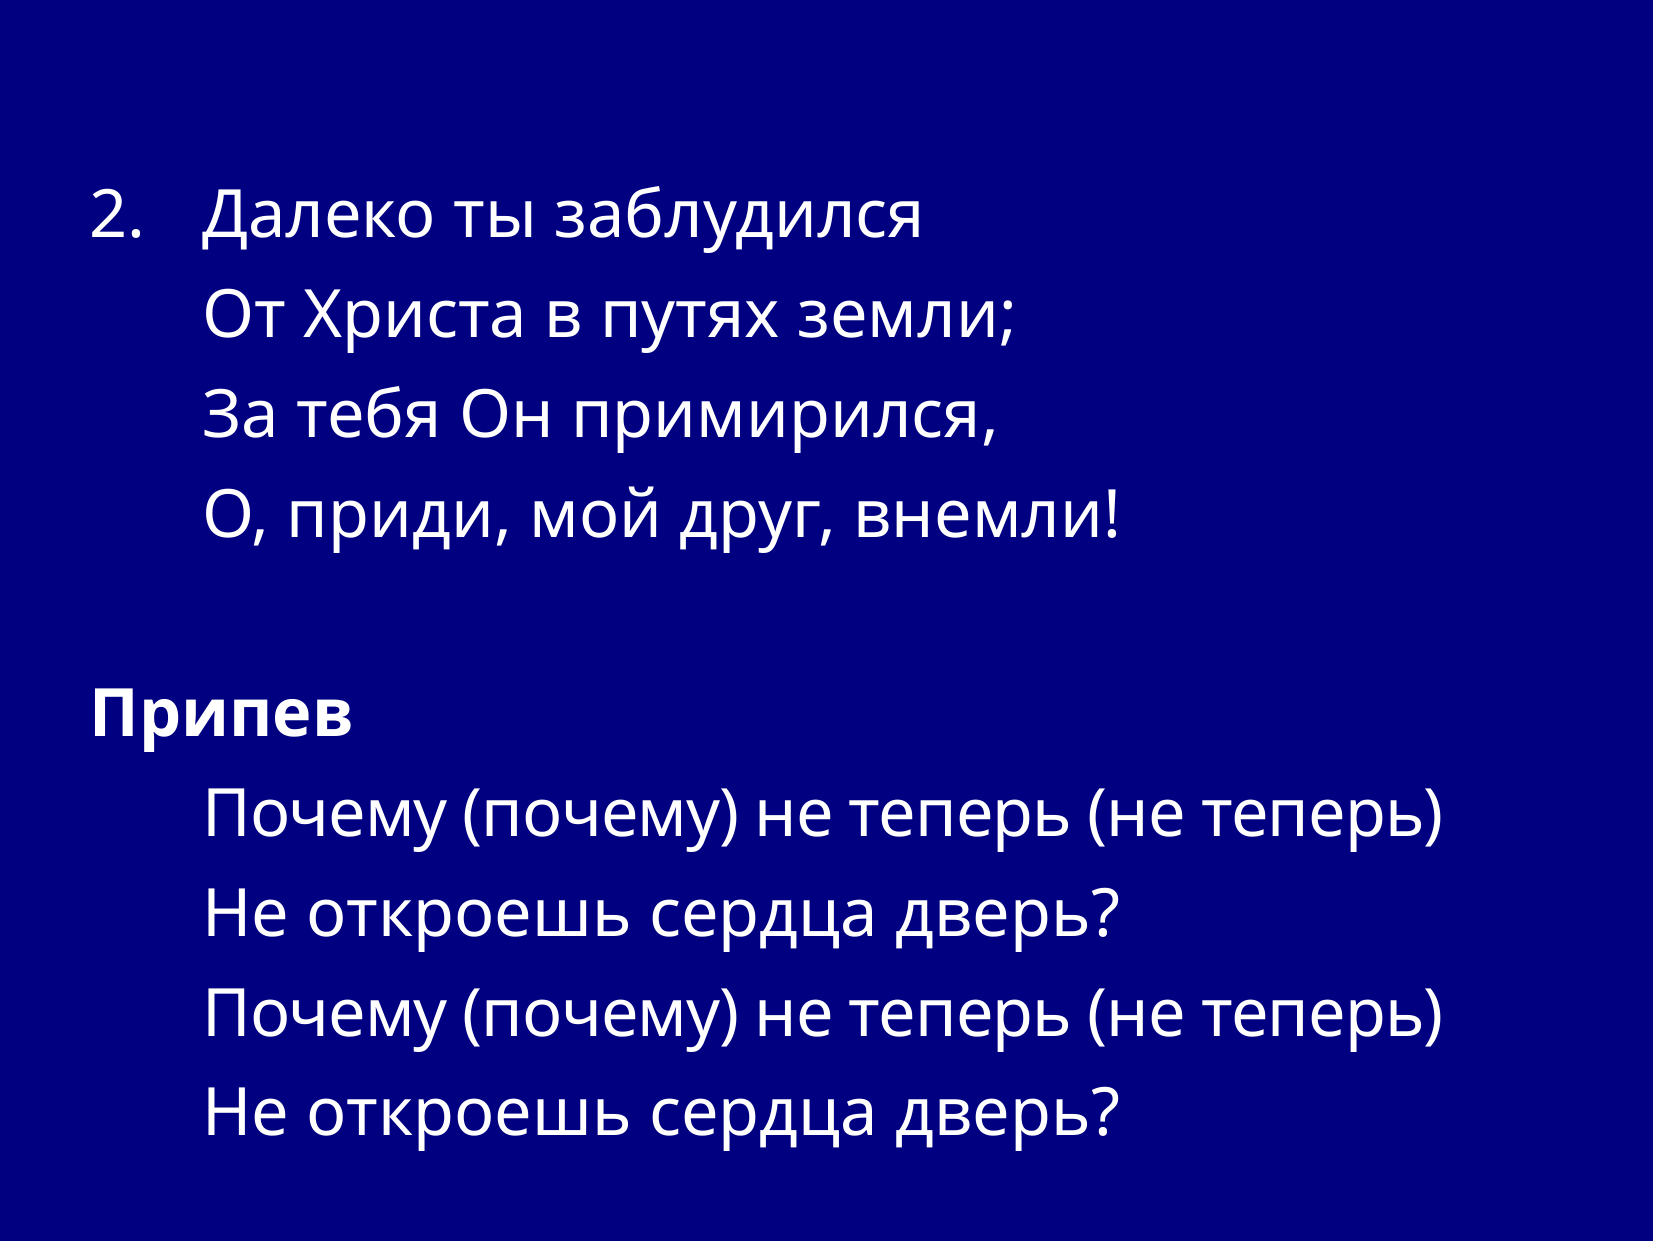

2.	Далеко ты заблудился
	От Христа в путях земли;
	За тебя Он примирился,
	О, приди, мой друг, внемли!
Припев
	Почему (почему) не теперь (не теперь)
	Не откроешь сердца дверь?
	Почему (почему) не теперь (не теперь)
	Не откроешь сердца дверь?